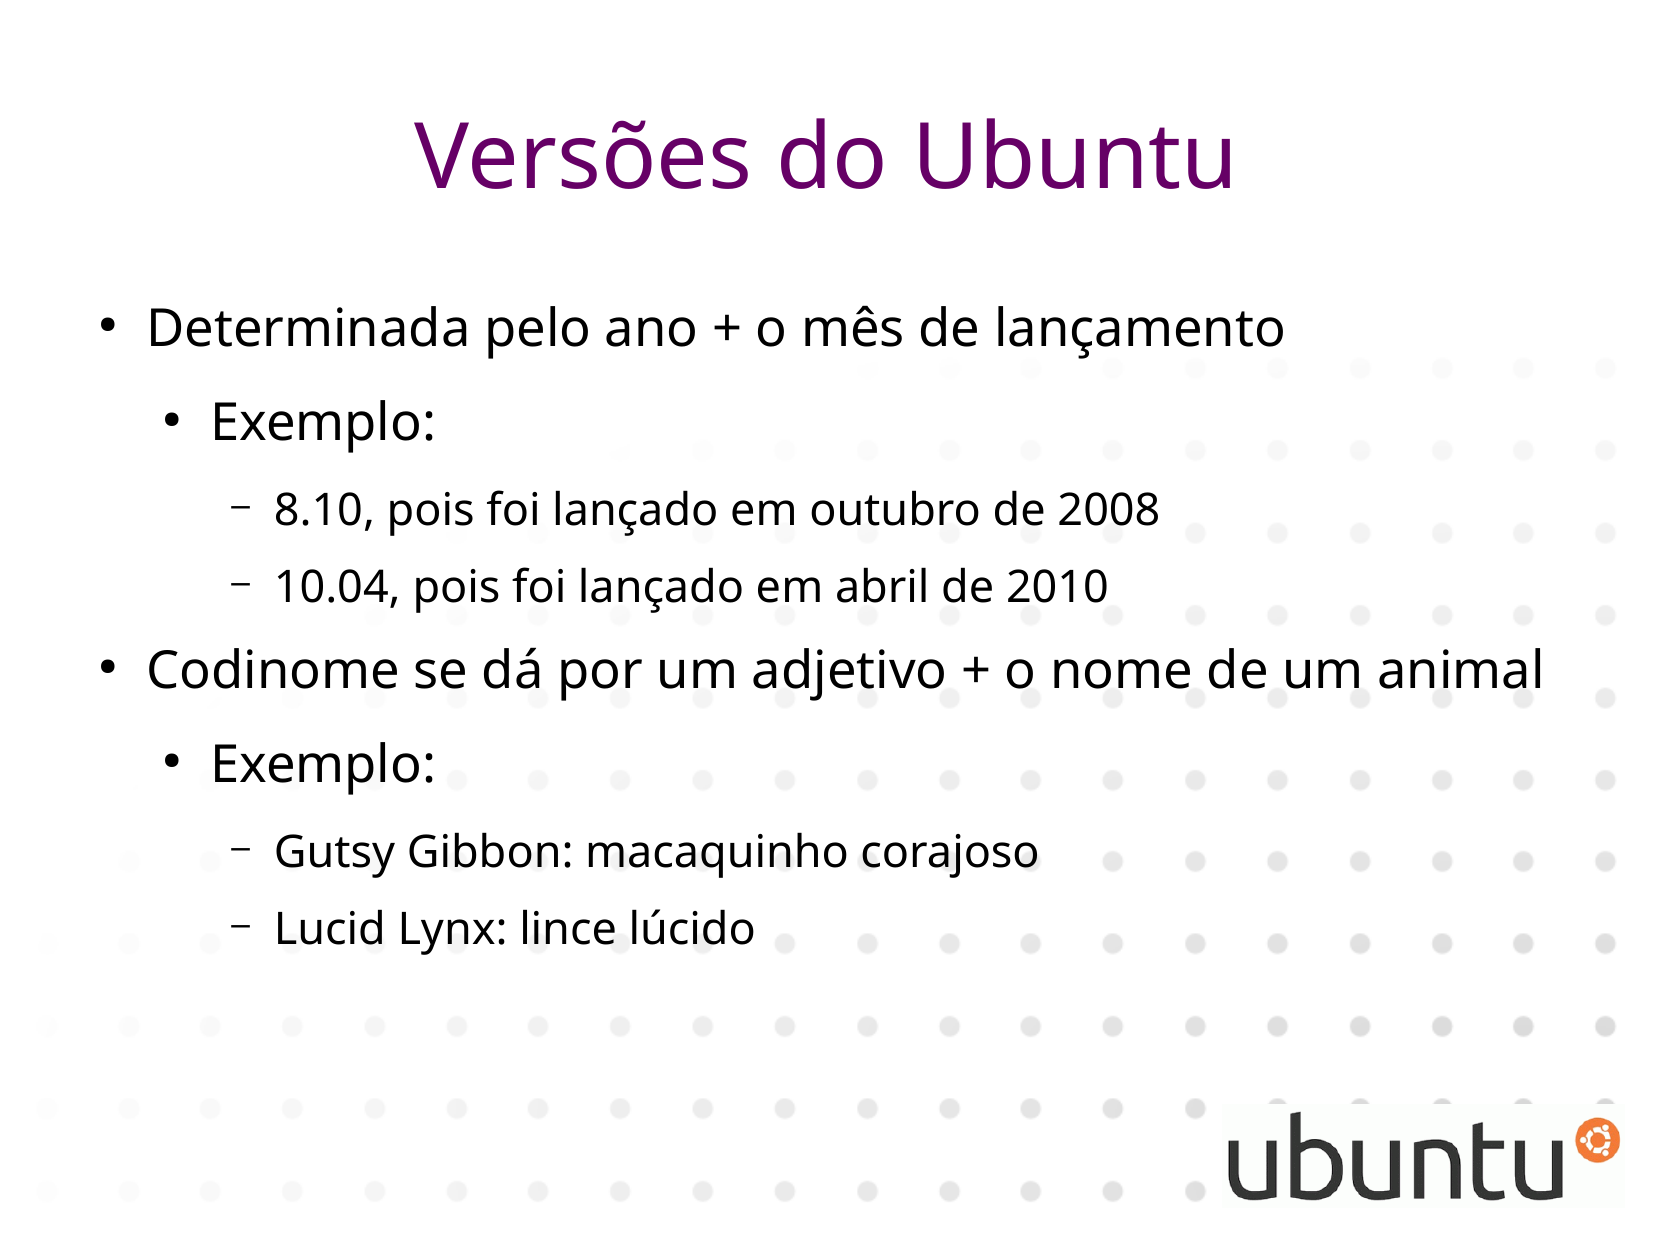

# Versões do Ubuntu
Determinada pelo ano + o mês de lançamento
Exemplo:
8.10, pois foi lançado em outubro de 2008
10.04, pois foi lançado em abril de 2010
Codinome se dá por um adjetivo + o nome de um animal
Exemplo:
Gutsy Gibbon: macaquinho corajoso
Lucid Lynx: lince lúcido